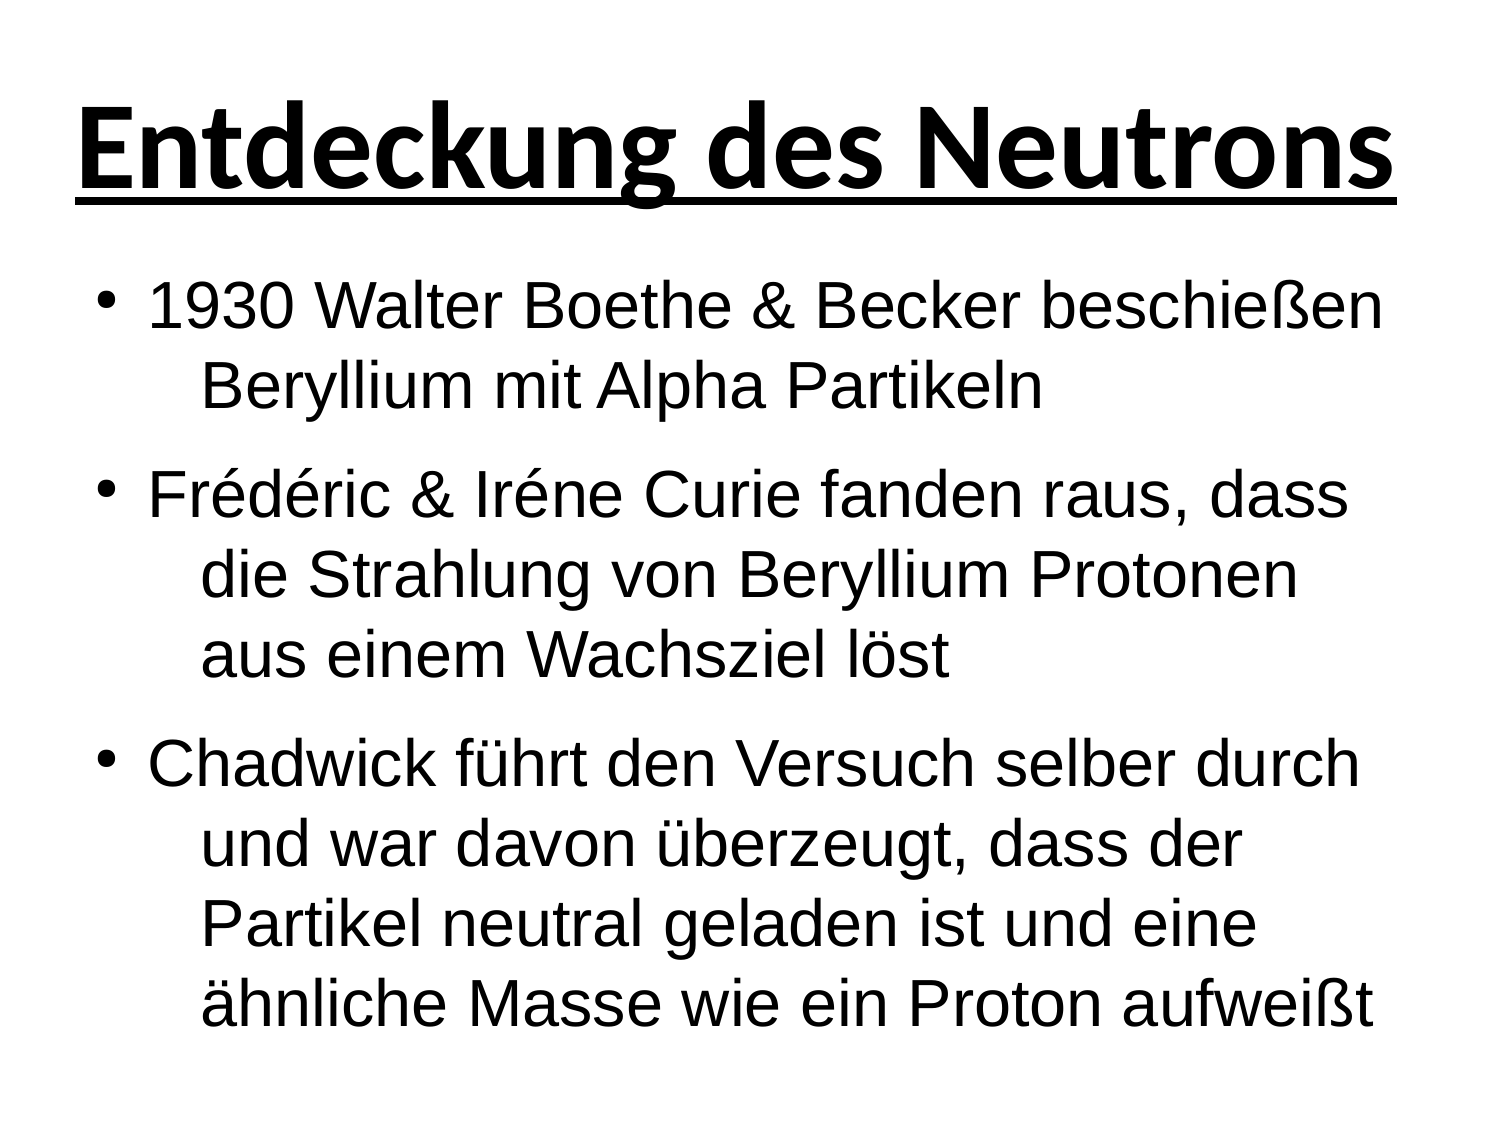

# Entdeckung des Neutrons
1930 Walter Boethe & Becker beschießen Beryllium mit Alpha Partikeln
Frédéric & Iréne Curie fanden raus, dass die Strahlung von Beryllium Protonen aus einem Wachsziel löst
Chadwick führt den Versuch selber durch und war davon überzeugt, dass der Partikel neutral geladen ist und eine ähnliche Masse wie ein Proton aufweißt